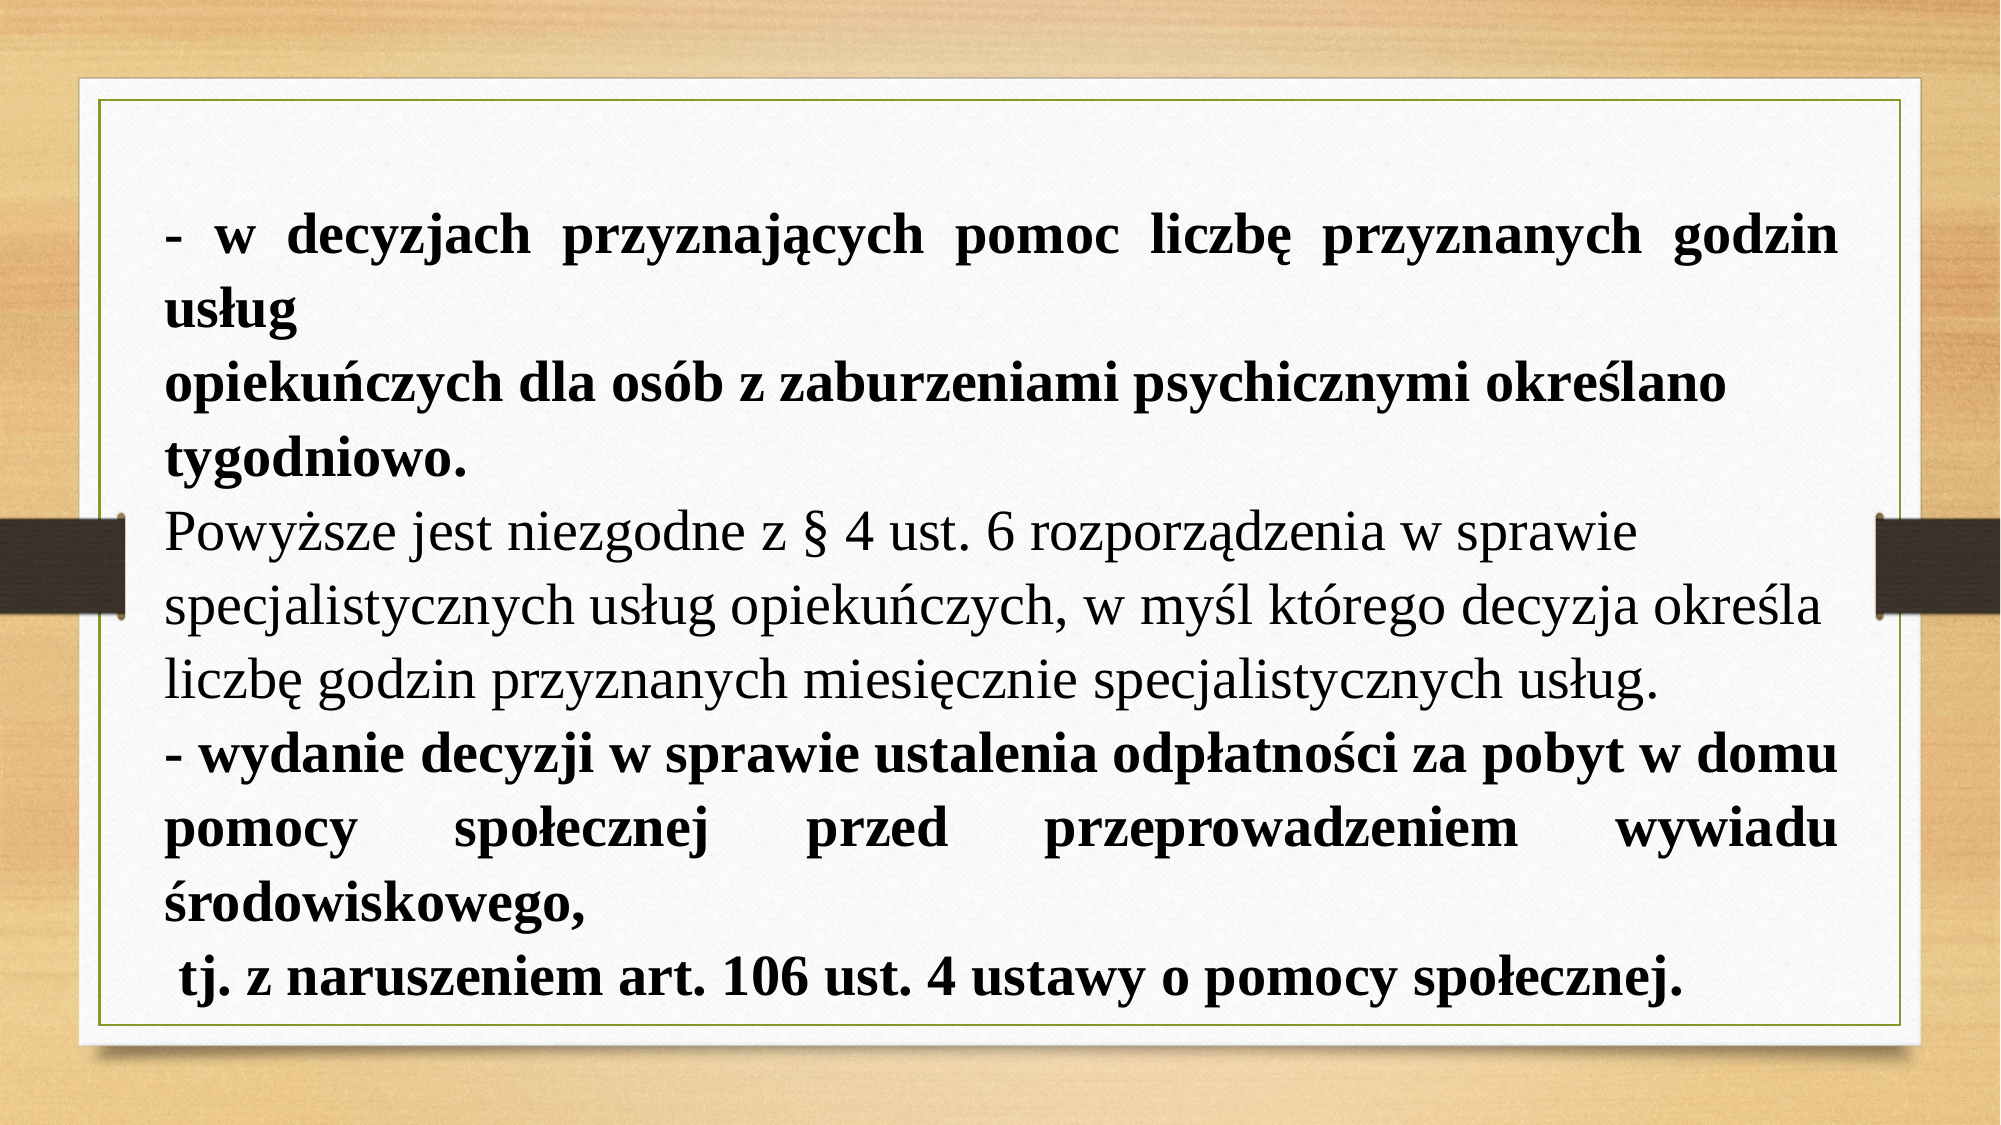

- w decyzjach przyznających pomoc liczbę przyznanych godzin usług
opiekuńczych dla osób z zaburzeniami psychicznymi określano
tygodniowo.
Powyższe jest niezgodne z § 4 ust. 6 rozporządzenia w sprawie
specjalistycznych usług opiekuńczych, w myśl którego decyzja określa
liczbę godzin przyznanych miesięcznie specjalistycznych usług.
- wydanie decyzji w sprawie ustalenia odpłatności za pobyt w domu
pomocy społecznej przed przeprowadzeniem wywiadu środowiskowego,
 tj. z naruszeniem art. 106 ust. 4 ustawy o pomocy społecznej.